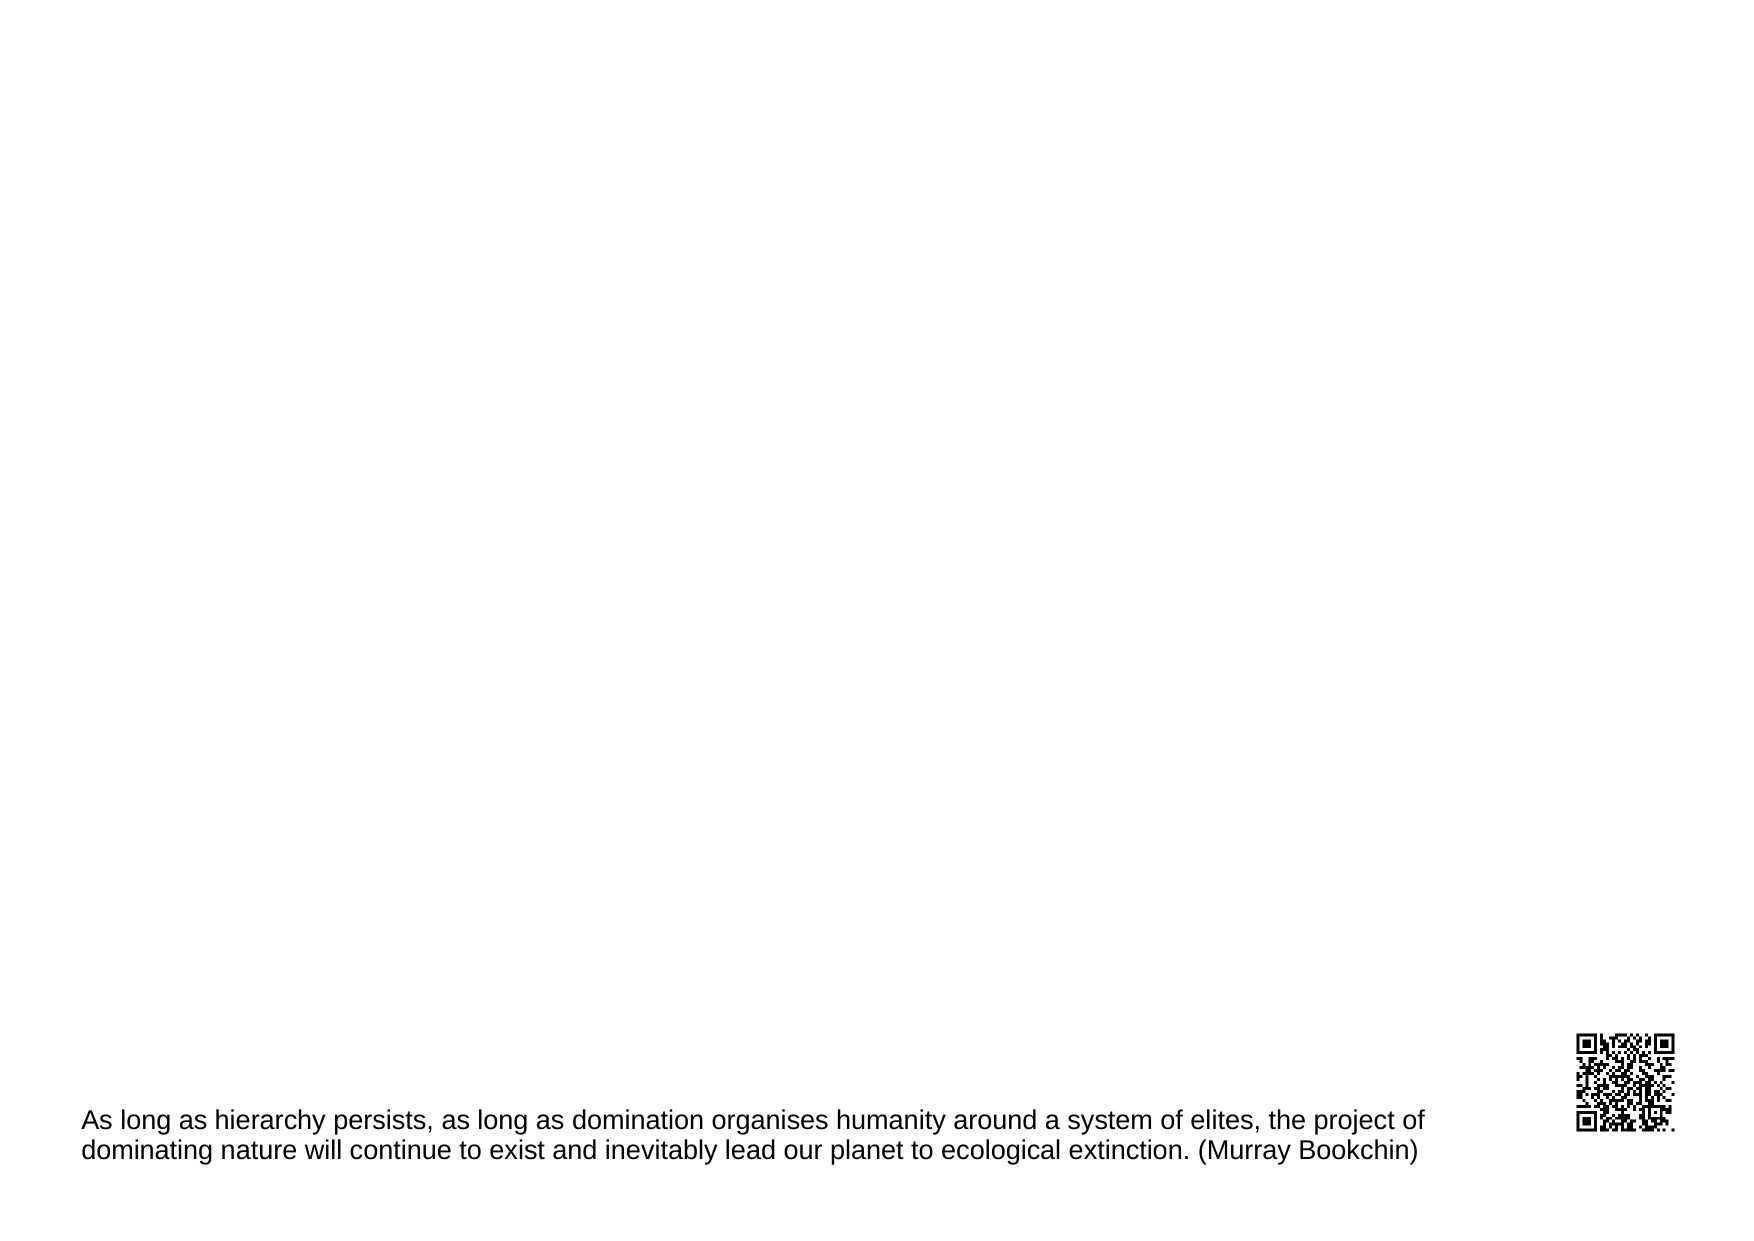

# As long as hierarchy persists, as long as domination organises humanity around a system of elites, the project of dominating nature will continue to exist and inevitably lead our planet to ecological extinction. (Murray Bookchin)